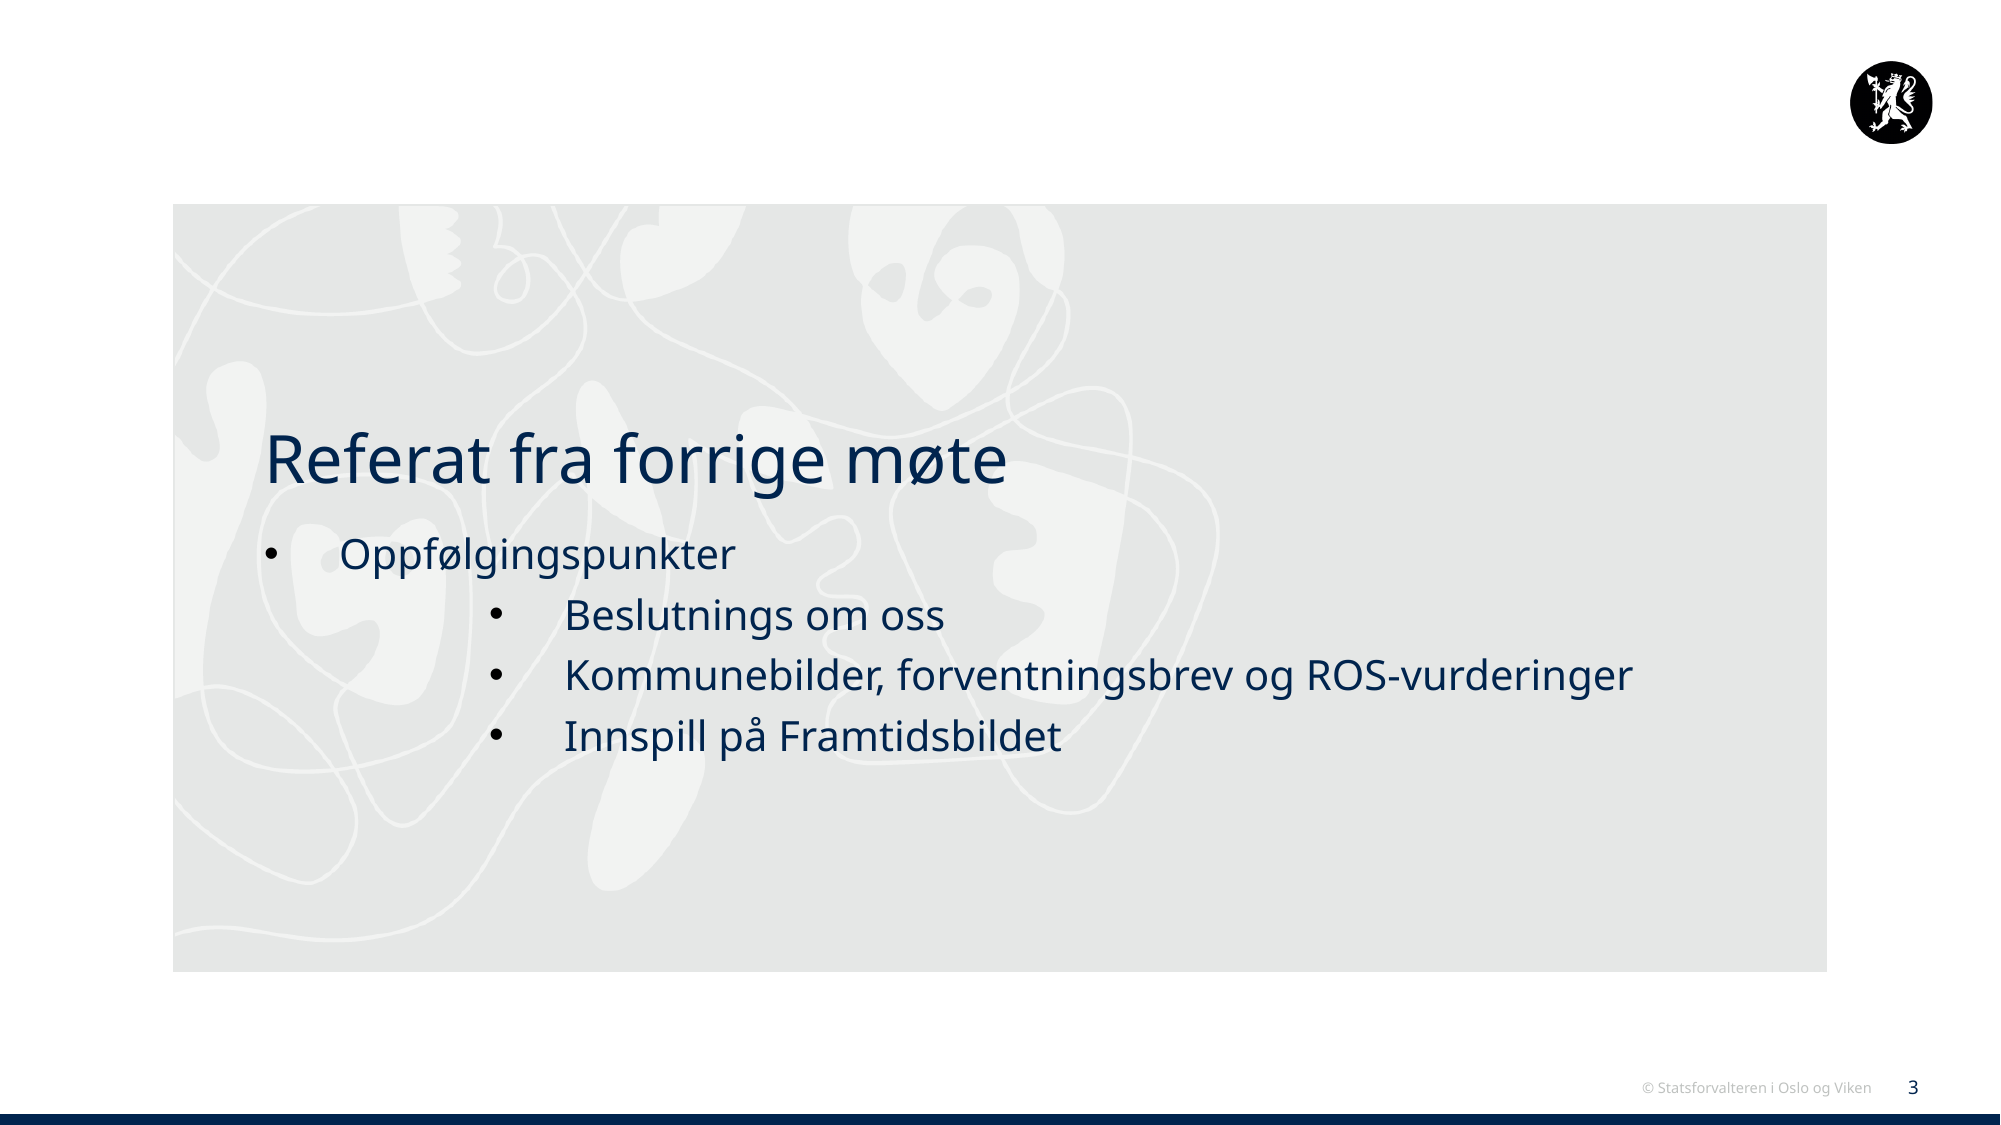

# Referat fra forrige møte
Oppfølgingspunkter
Beslutnings om oss
Kommunebilder, forventningsbrev og ROS-vurderinger
Innspill på Framtidsbildet